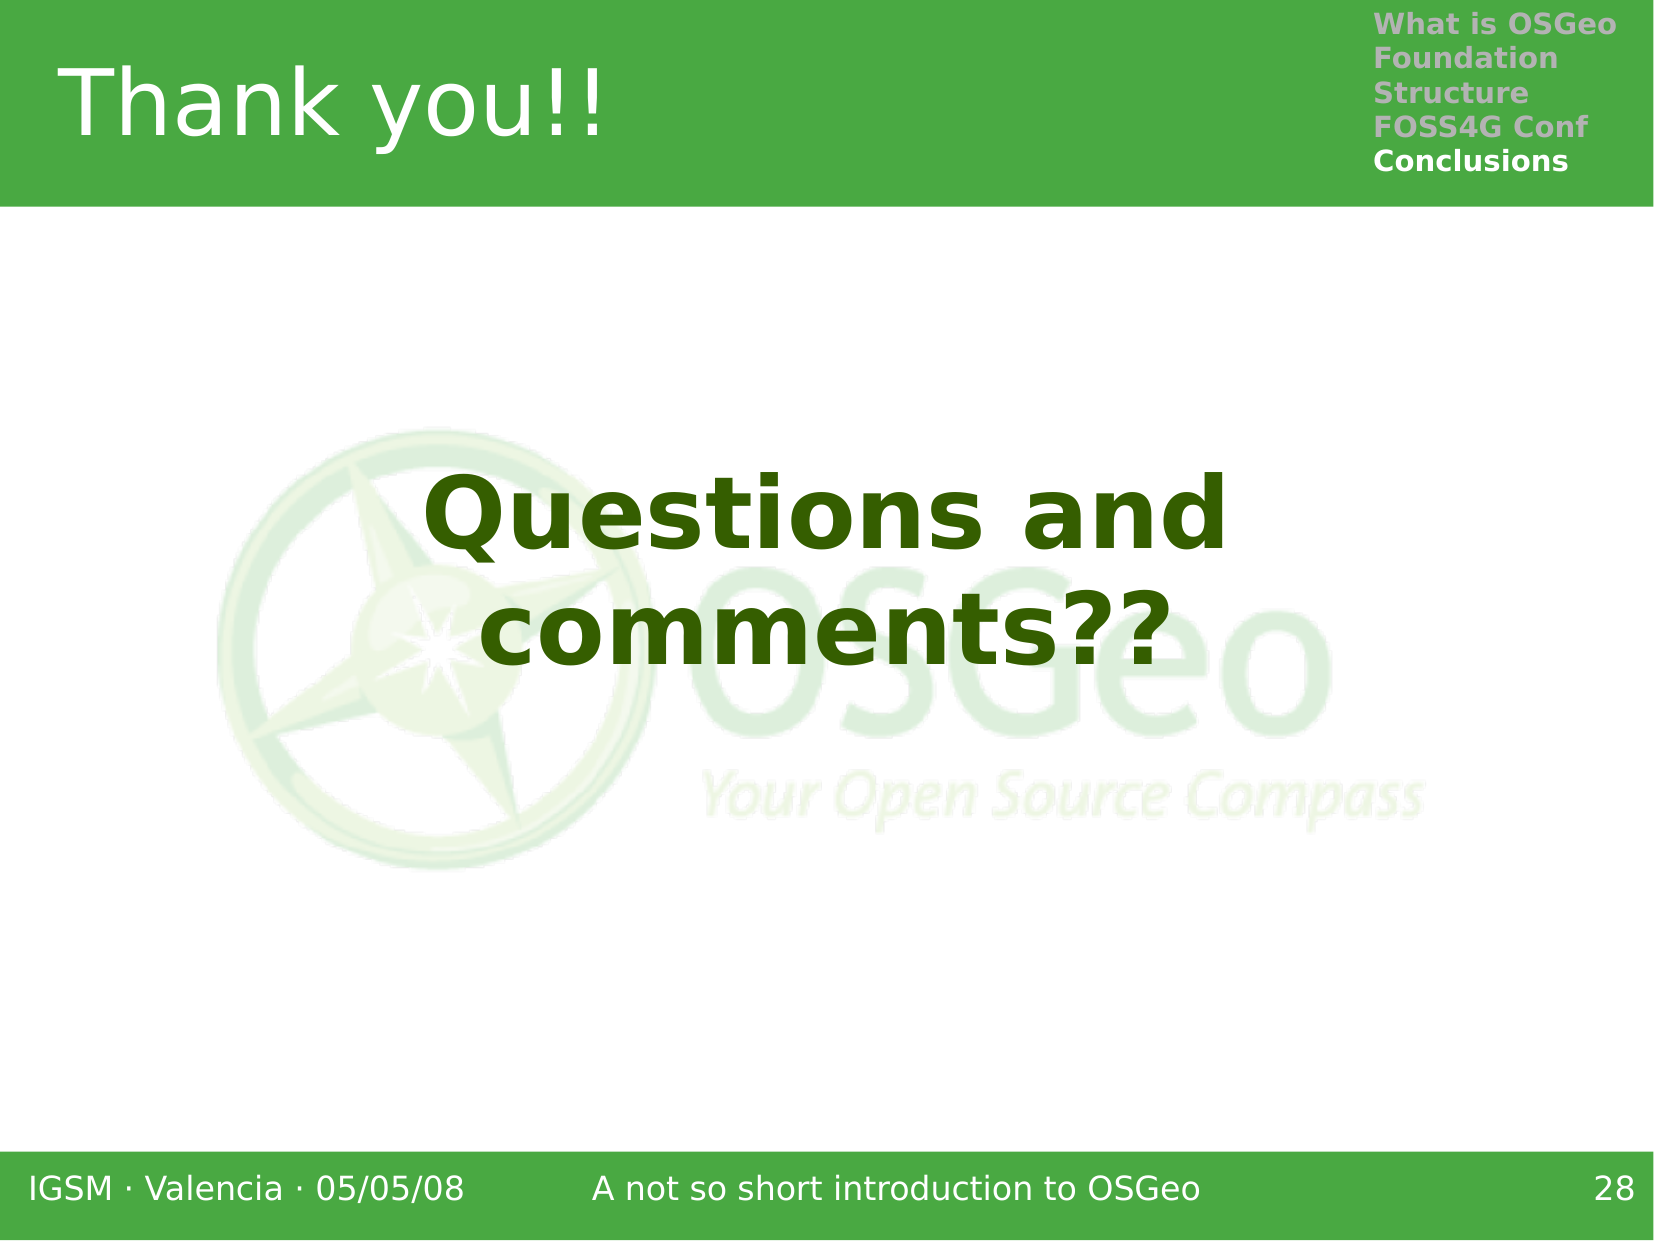

What is OSGeo
Foundation Structure
FOSS4G Conf
Conclusions
# Thank you!!
Questions and comments??
IGSM · Valencia · 05/05/08
A not so short introduction to OSGeo
28